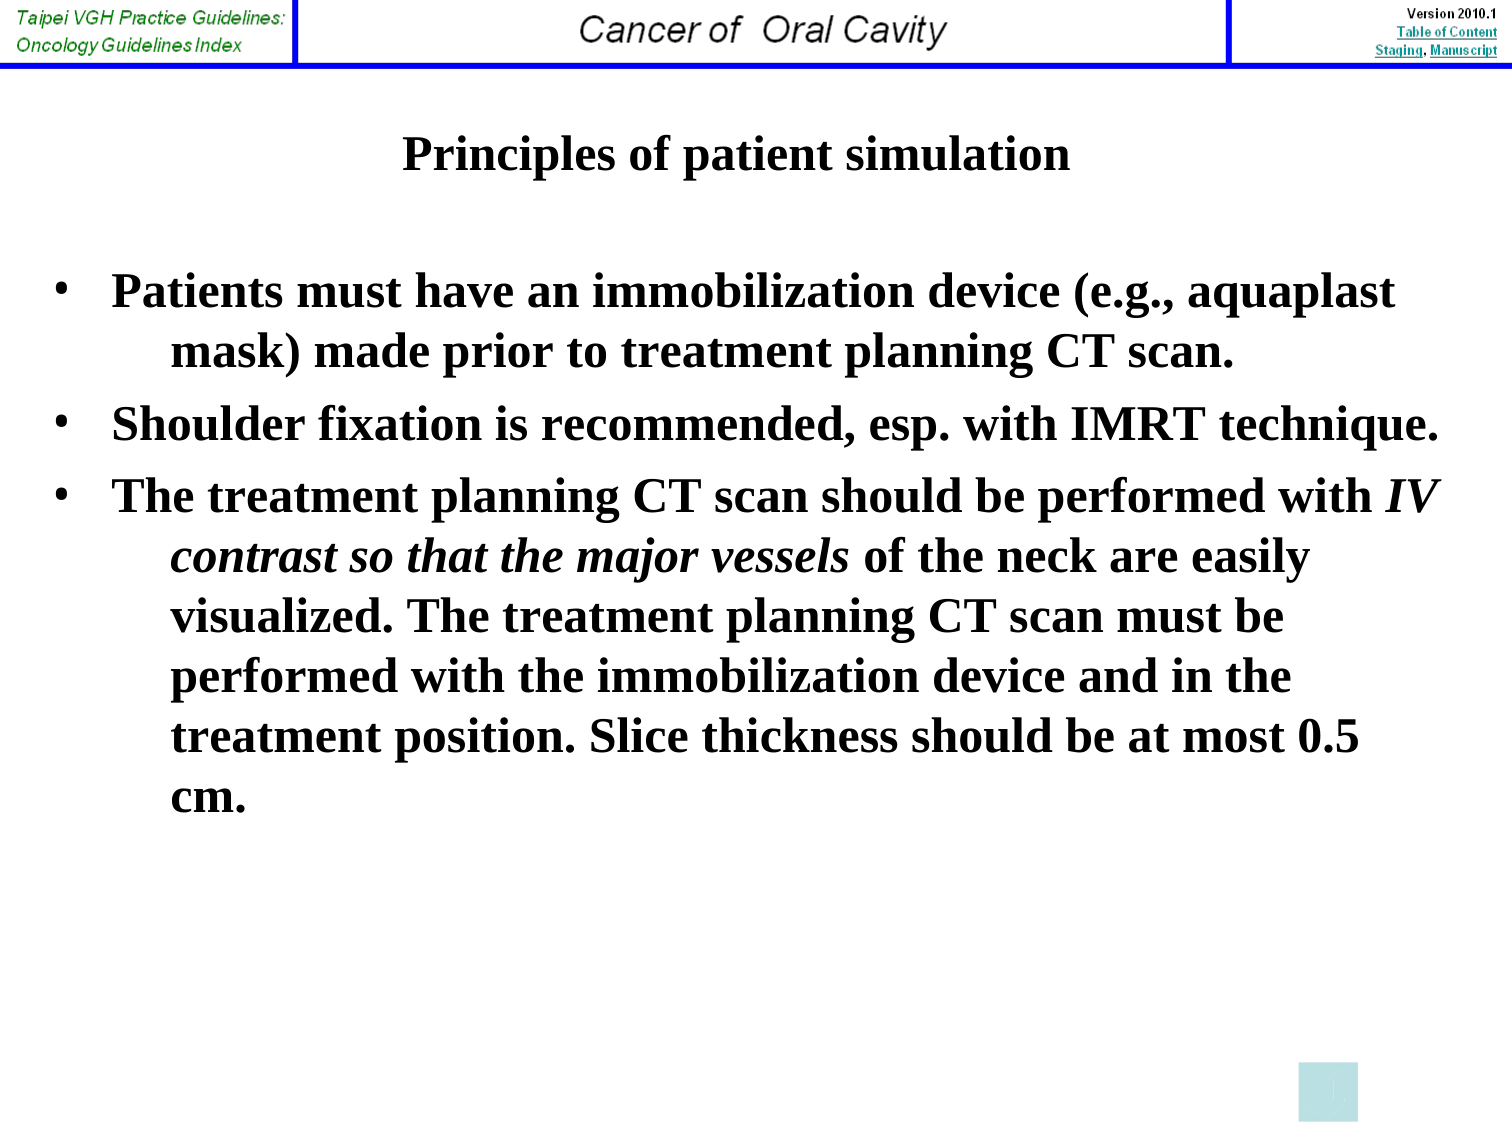

# Principles of patient simulation
Patients must have an immobilization device (e.g., aquaplast mask) made prior to treatment planning CT scan.
Shoulder fixation is recommended, esp. with IMRT technique.
The treatment planning CT scan should be performed with IV contrast so that the major vessels of the neck are easily visualized. The treatment planning CT scan must be performed with the immobilization device and in the treatment position. Slice thickness should be at most 0.5 cm.